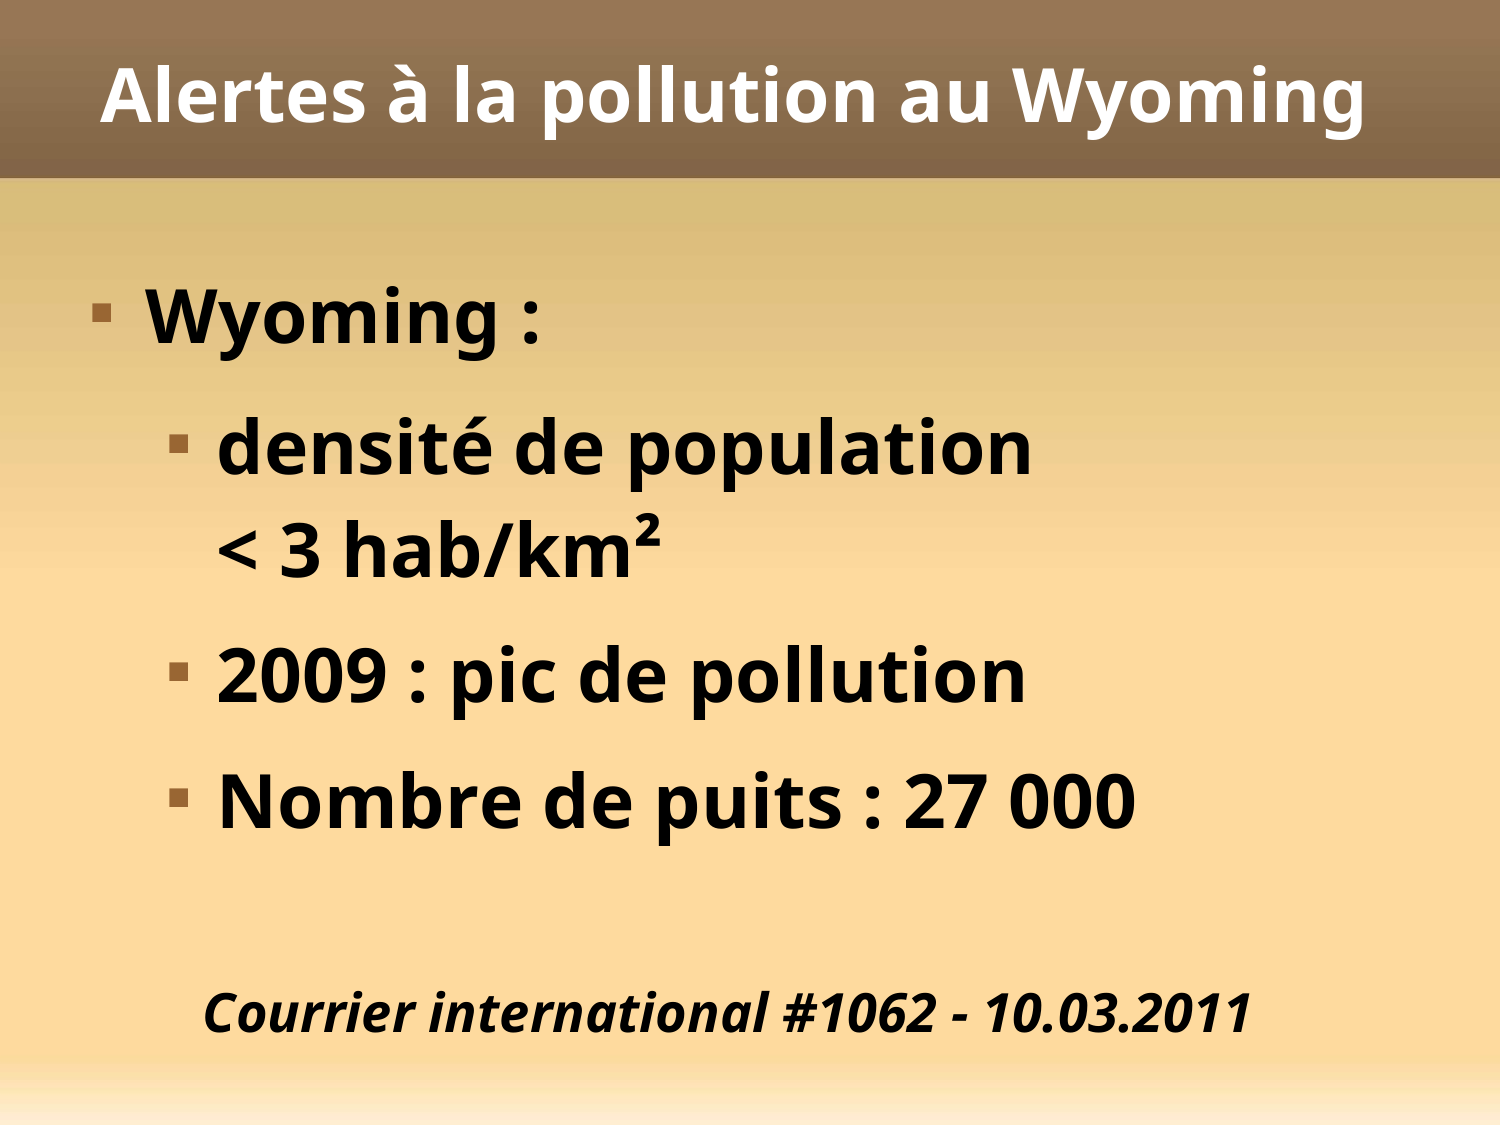

# Alertes à la pollution au Wyoming
Wyoming :
densité de population < 3 hab/km²
2009 : pic de pollution
Nombre de puits : 27 000
Courrier international #1062 - 10.03.2011